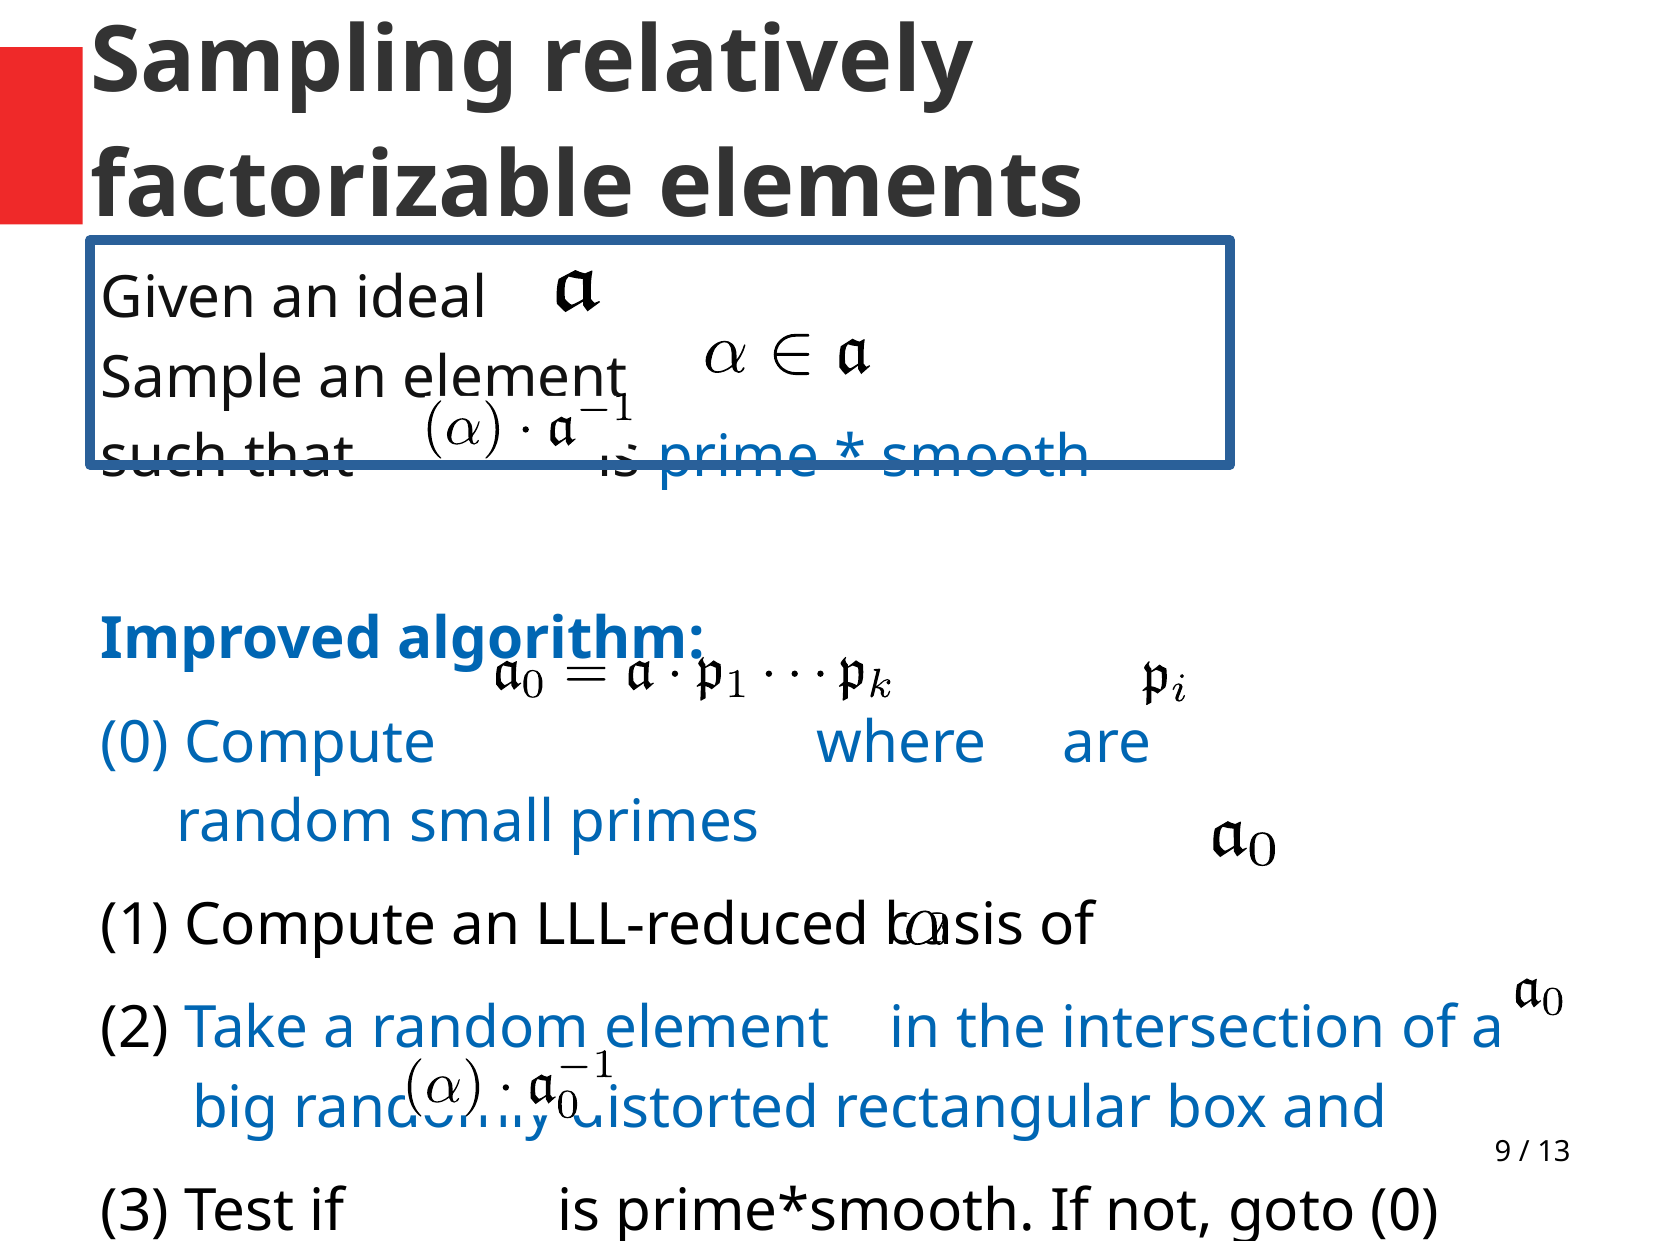

Sampling relatively factorizable elements
# Given an ideal Sample an element such that is prime * smooth
Improved algorithm:
(0) Compute where are
 random small primes
(1) Compute an LLL-reduced basis of
(2) Take a random element in the intersection of a
 big randomly distorted rectangular box and
(3) Test if is prime*smooth. If not, goto (0)
9